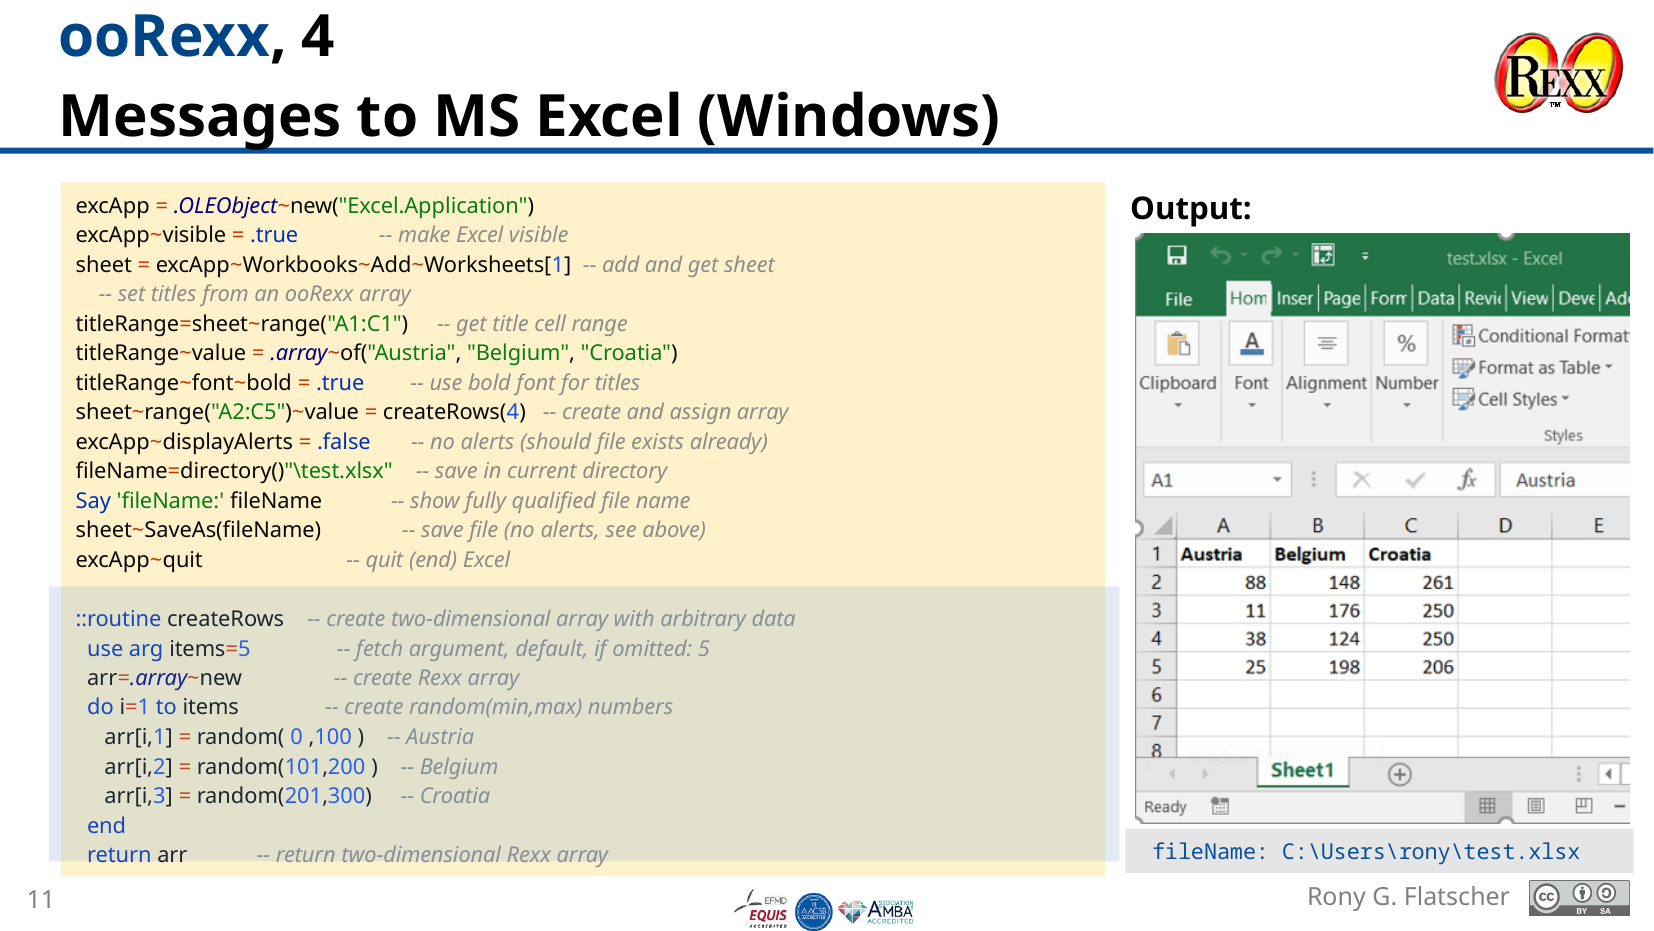

# ooRexx, 4 Messages to MS Excel (Windows)
Output:
excApp = .OLEObject~new("Excel.Application")
excApp~visible = .true -- make Excel visible
sheet = excApp~Workbooks~Add~Worksheets[1] -- add and get sheet
 -- set titles from an ooRexx array
titleRange=sheet~range("A1:C1") -- get title cell range
titleRange~value = .array~of("Austria", "Belgium", "Croatia")
titleRange~font~bold = .true -- use bold font for titles
sheet~range("A2:C5")~value = createRows(4) -- create and assign array
excApp~displayAlerts = .false -- no alerts (should file exists already)
fileName=directory()"\test.xlsx" -- save in current directory
Say 'fileName:' fileName -- show fully qualified file name
sheet~SaveAs(fileName) -- save file (no alerts, see above)
excApp~quit -- quit (end) Excel
::routine createRows -- create two-dimensional array with arbitrary data
 use arg items=5 -- fetch argument, default, if omitted: 5
 arr=.array~new -- create Rexx array
 do i=1 to items -- create random(min,max) numbers
 arr[i,1] = random( 0 ,100 ) -- Austria
 arr[i,2] = random(101,200 ) -- Belgium
 arr[i,3] = random(201,300) -- Croatia
 end
 return arr -- return two-dimensional Rexx array
fileName: C:\Users\rony\test.xlsx